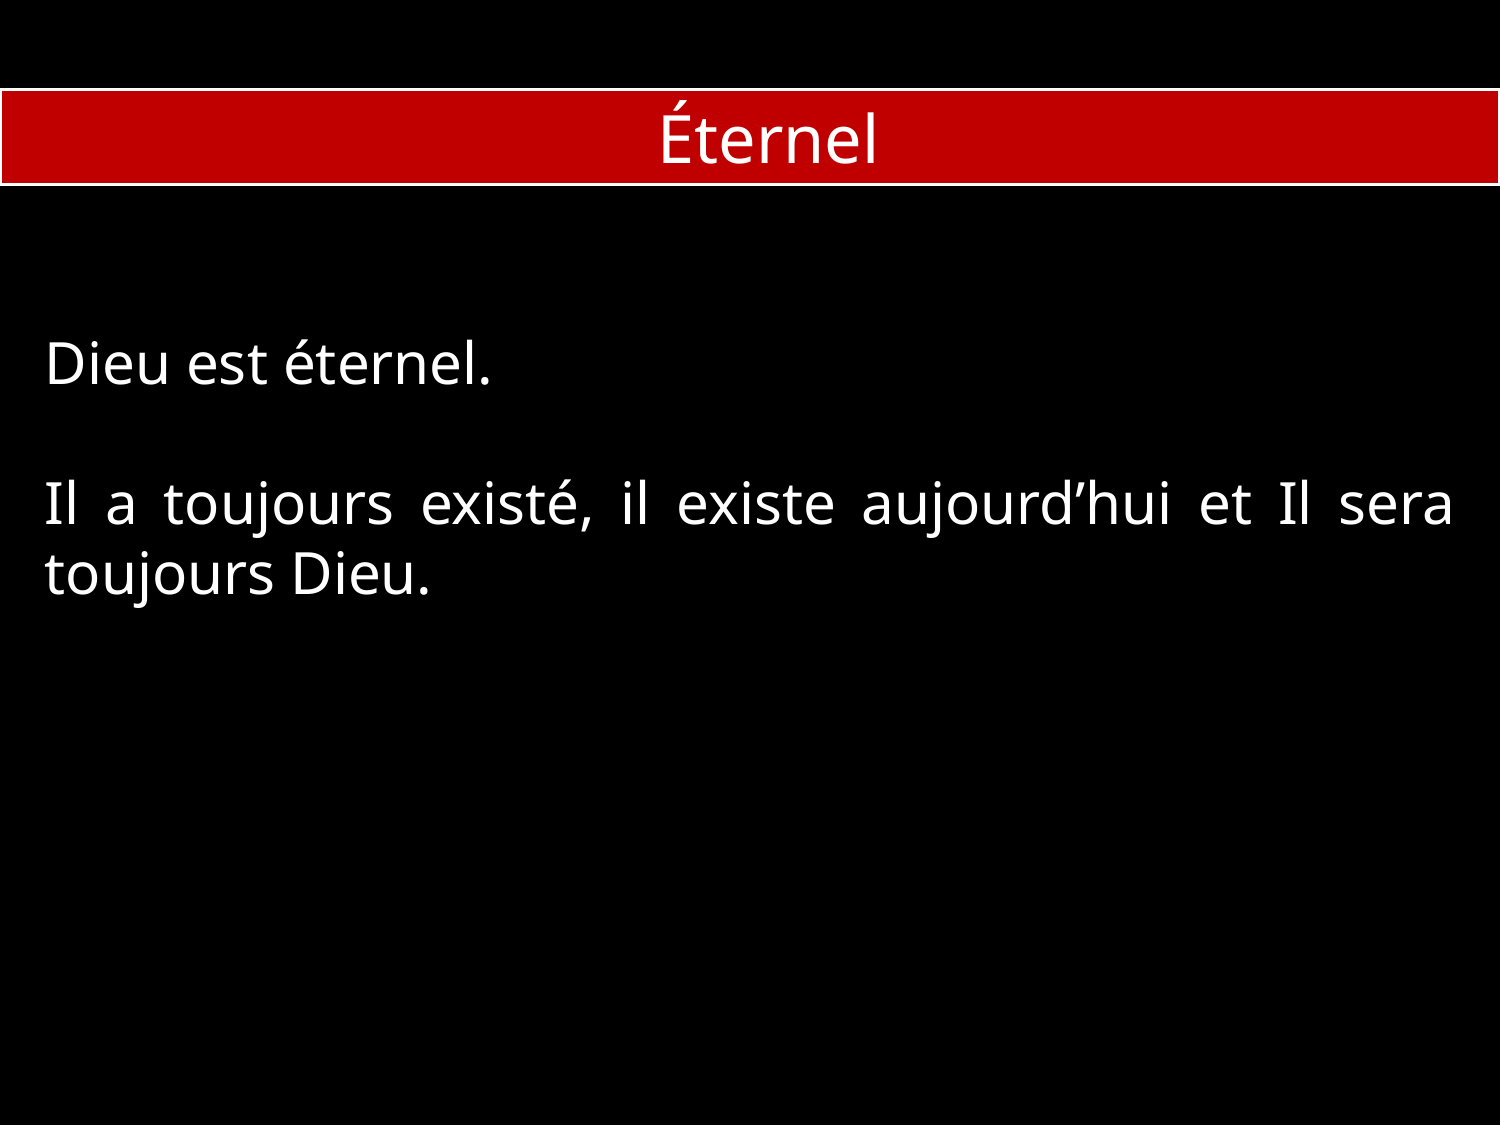

Éternel
Dieu est éternel.
Il a toujours existé, il existe aujourd’hui et Il sera toujours Dieu.